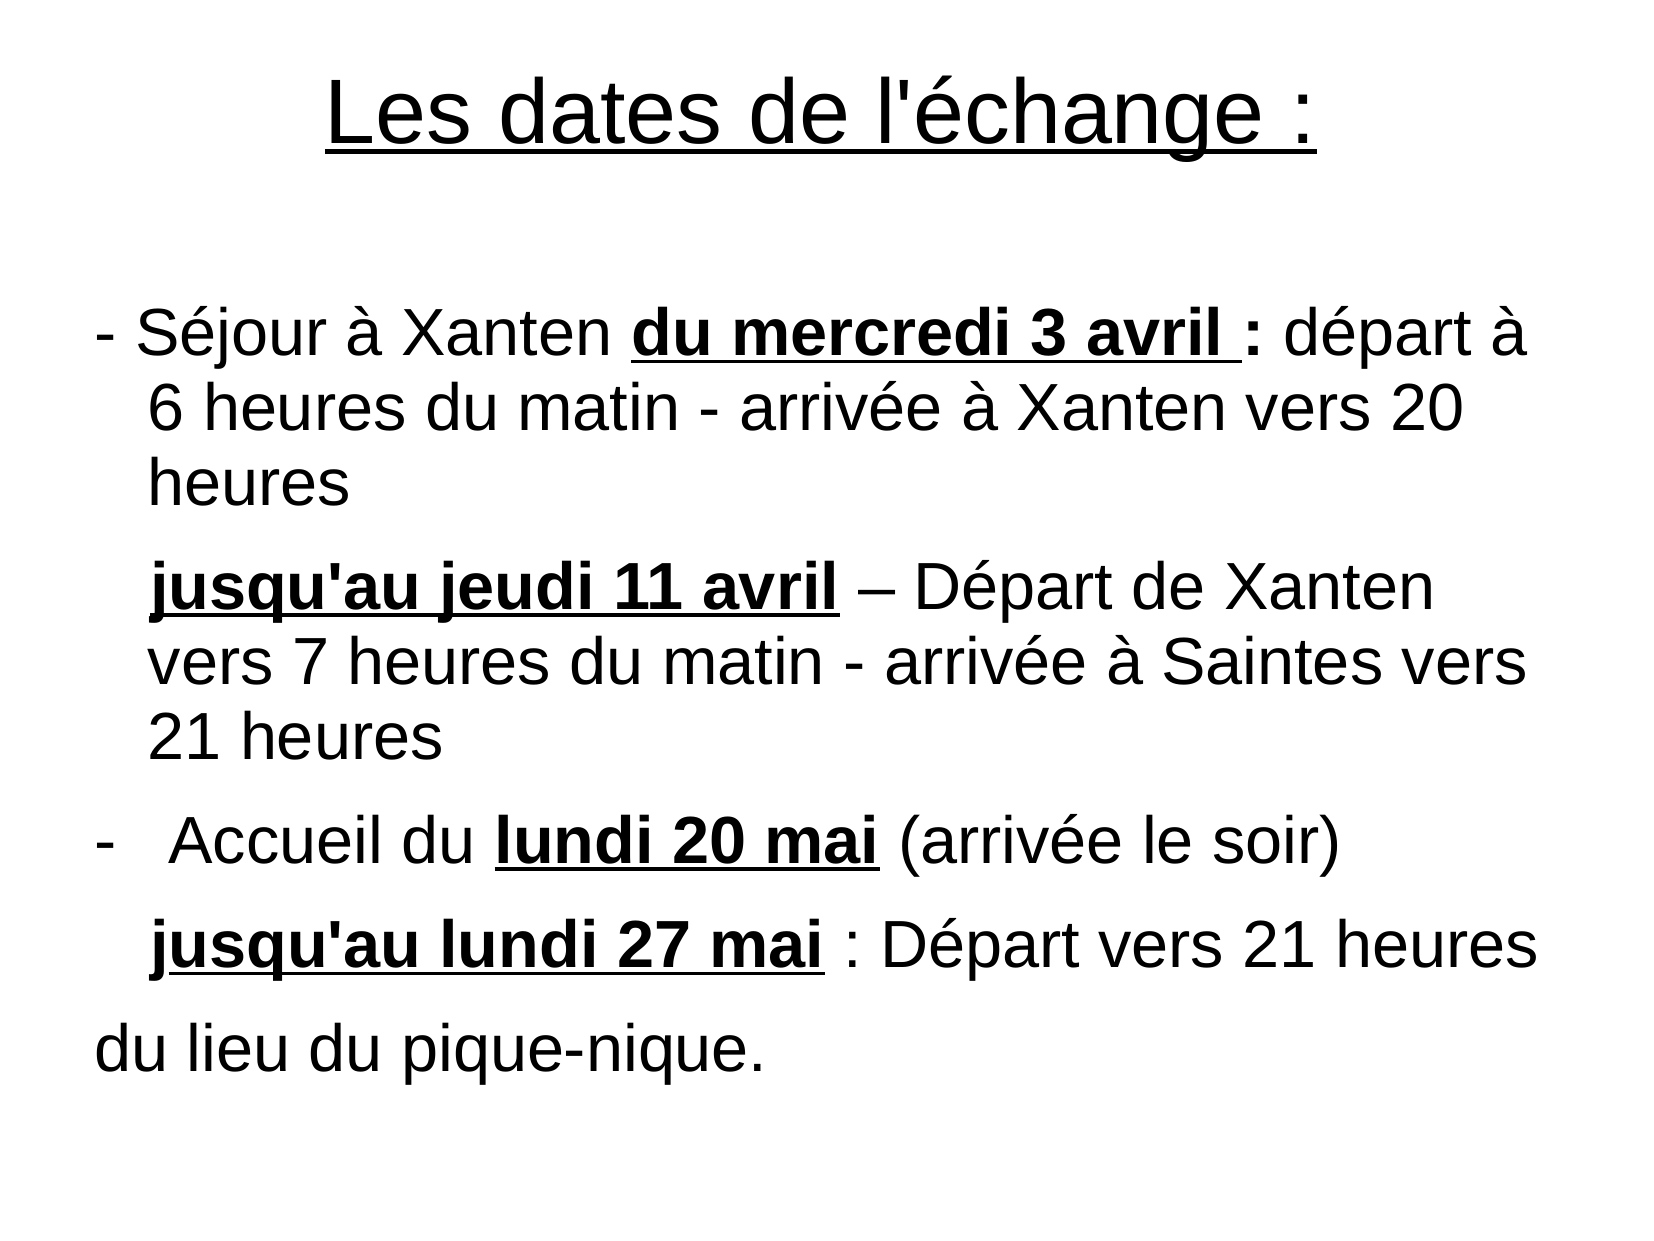

# Les dates de l'échange :
- Séjour à Xanten du mercredi 3 avril : départ à 6 heures du matin - arrivée à Xanten vers 20 heures
 jusqu'au jeudi 11 avril – Départ de Xanten vers 7 heures du matin - arrivée à Saintes vers 21 heures
- Accueil du lundi 20 mai (arrivée le soir)
 jusqu'au lundi 27 mai : Départ vers 21 heures
du lieu du pique-nique.